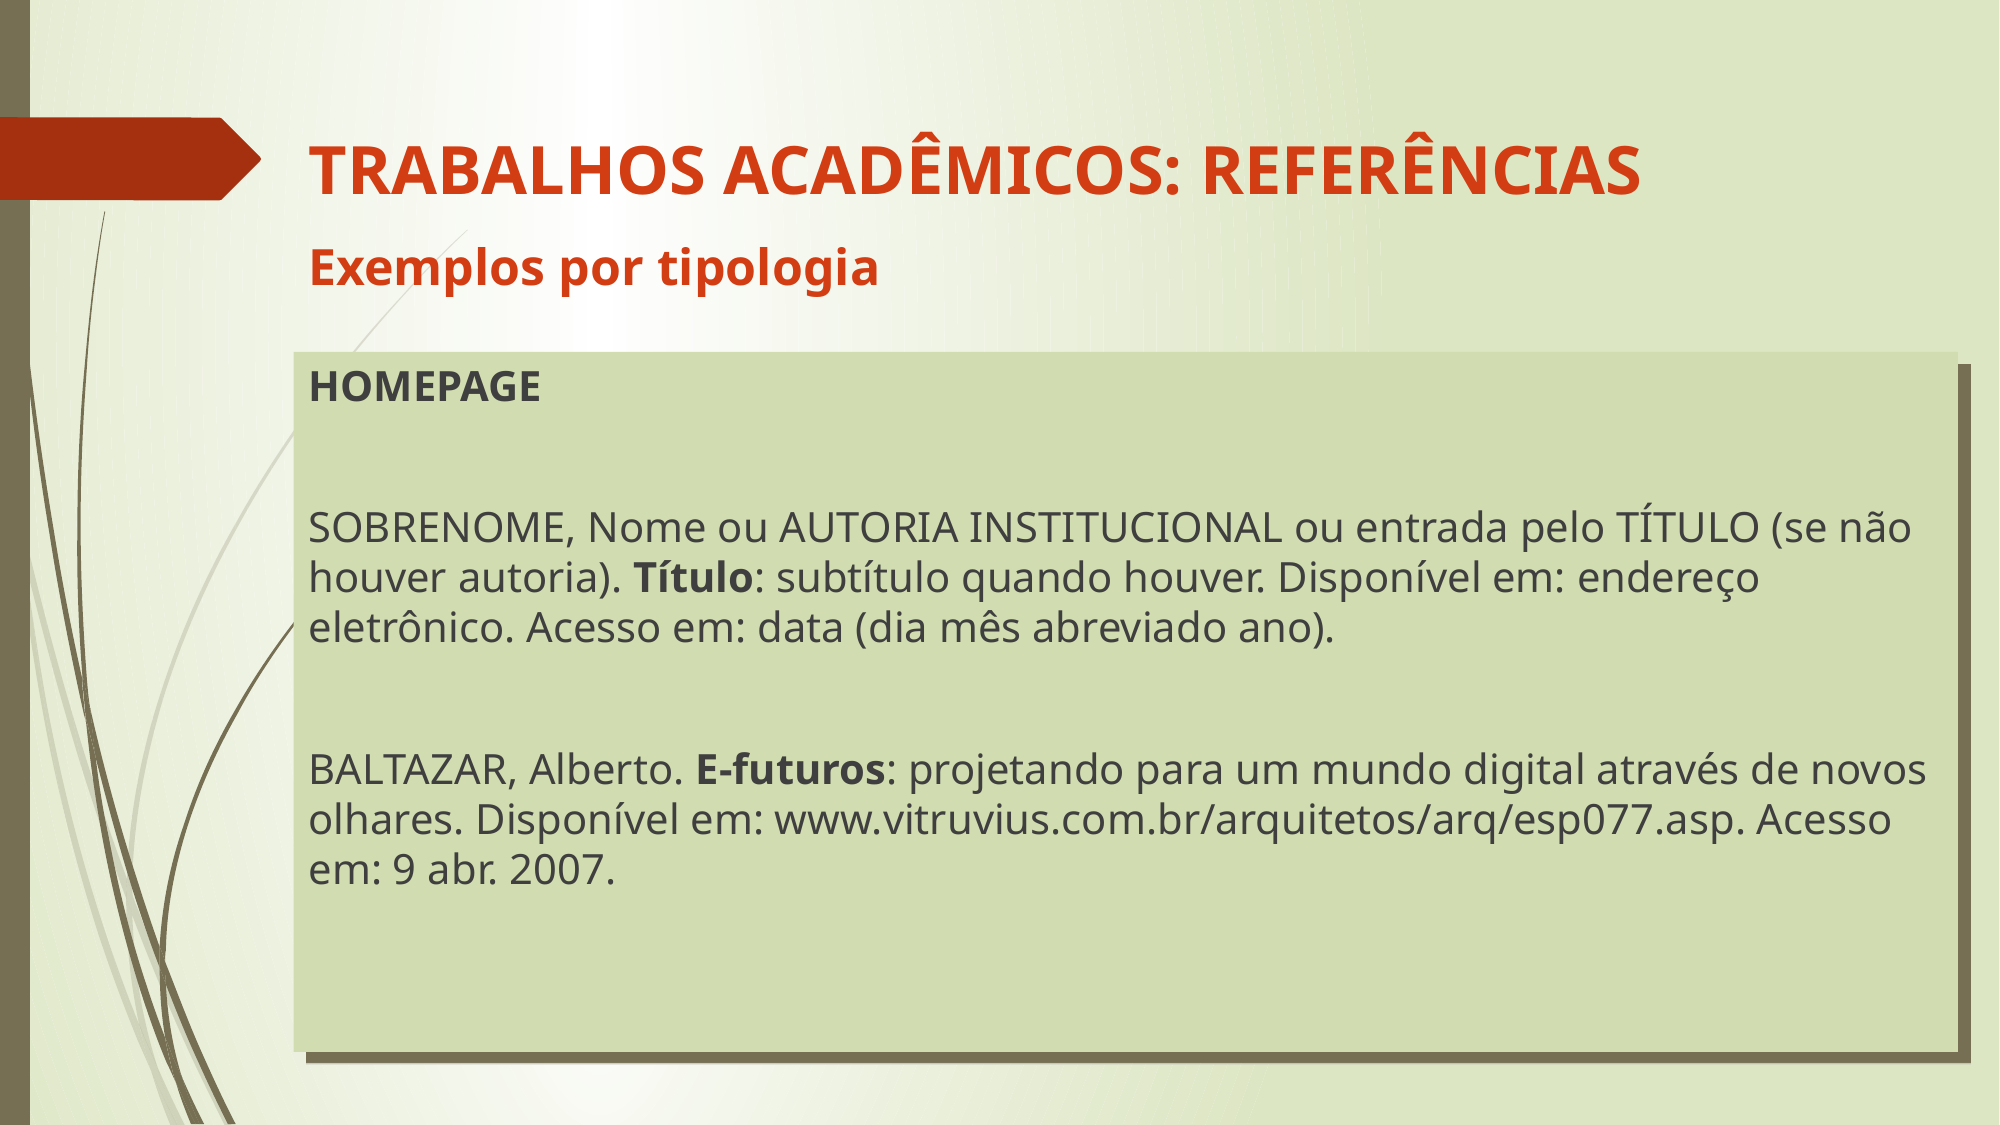

TRABALHOS ACADÊMICOS: REFERÊNCIAS
Exemplos por tipologia
# HOMEPAGE
SOBRENOME, Nome ou AUTORIA INSTITUCIONAL ou entrada pelo TÍTULO (se não houver autoria). Título: subtítulo quando houver. Disponível em: endereço eletrônico. Acesso em: data (dia mês abreviado ano).
BALTAZAR, Alberto. E-futuros: projetando para um mundo digital através de novos olhares. Disponível em: www.vitruvius.com.br/arquitetos/arq/esp077.asp. Acesso em: 9 abr. 2007.